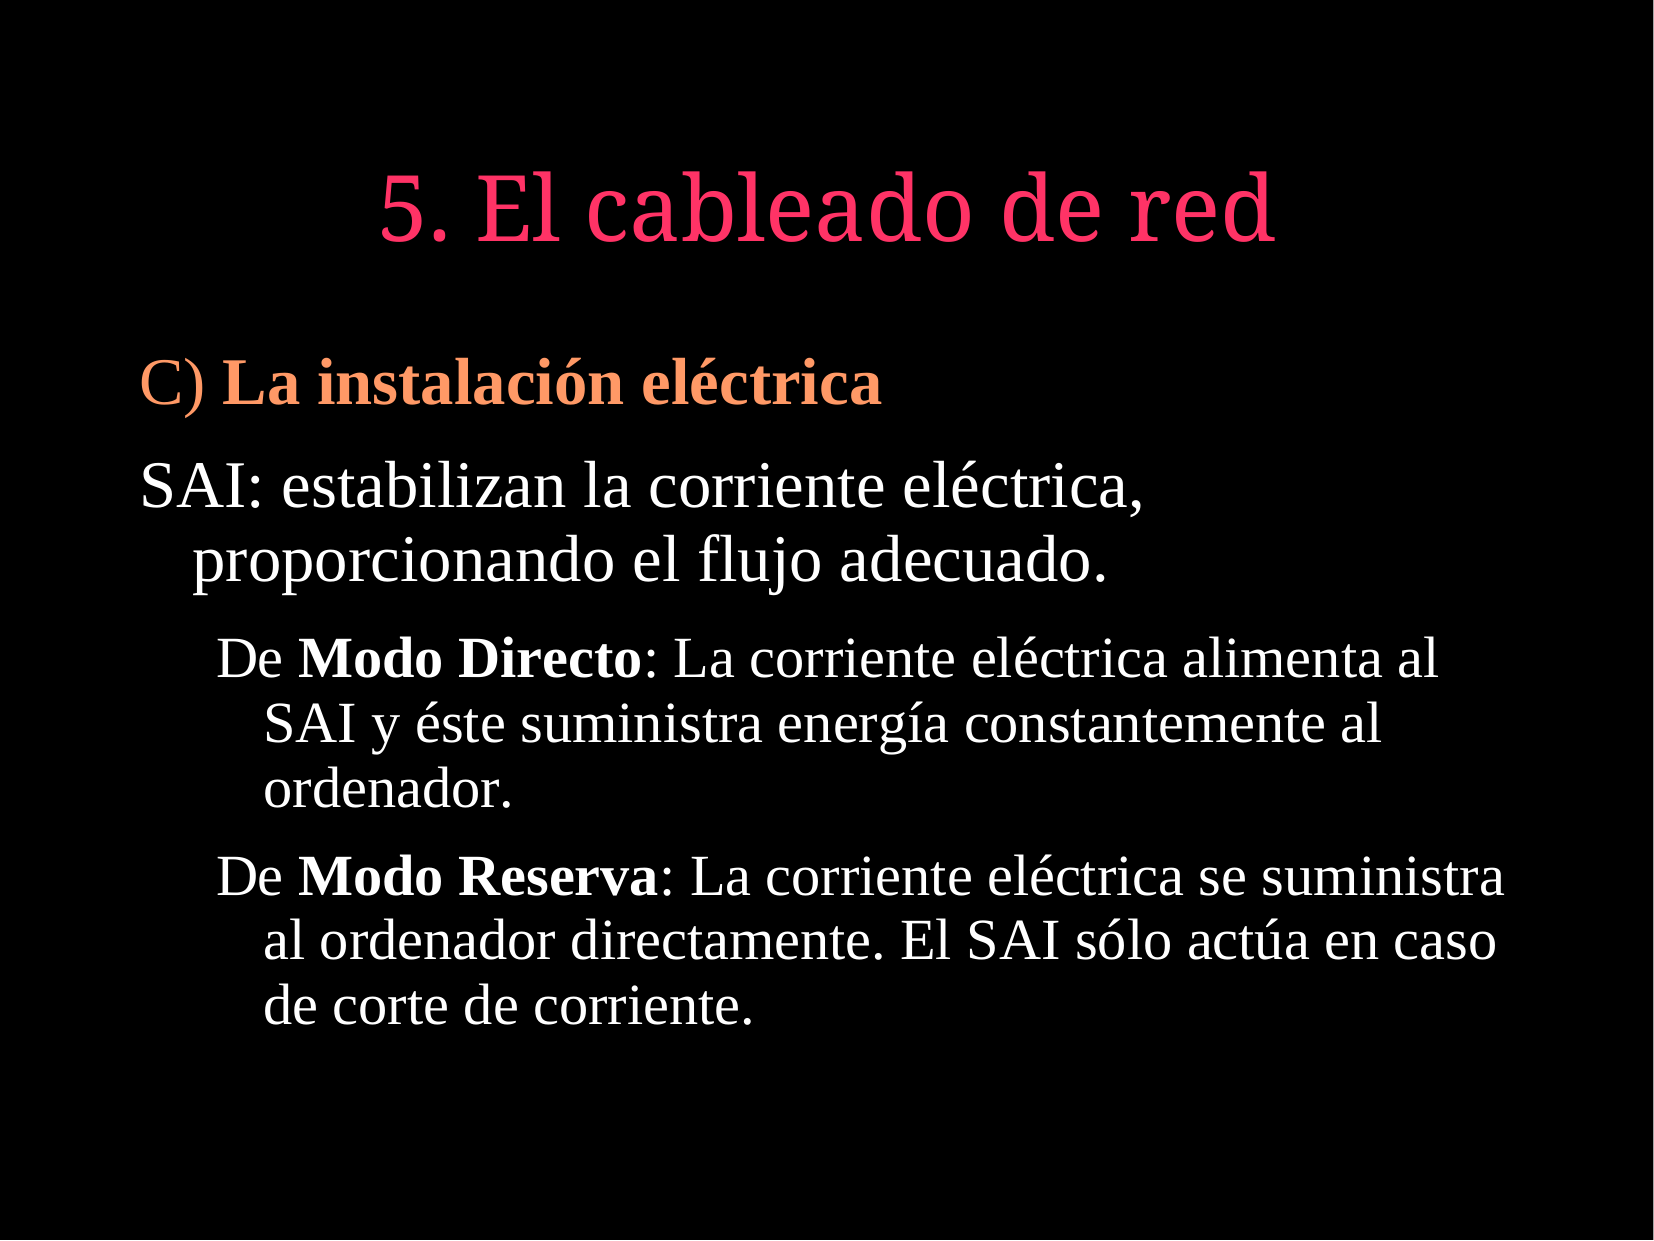

# 5. El cableado de red
C) La instalación eléctrica
SAI: estabilizan la corriente eléctrica, proporcionando el flujo adecuado.
De Modo Directo: La corriente eléctrica alimenta al SAI y éste suministra energía constantemente al ordenador.
De Modo Reserva: La corriente eléctrica se suministra al ordenador directamente. El SAI sólo actúa en caso de corte de corriente.